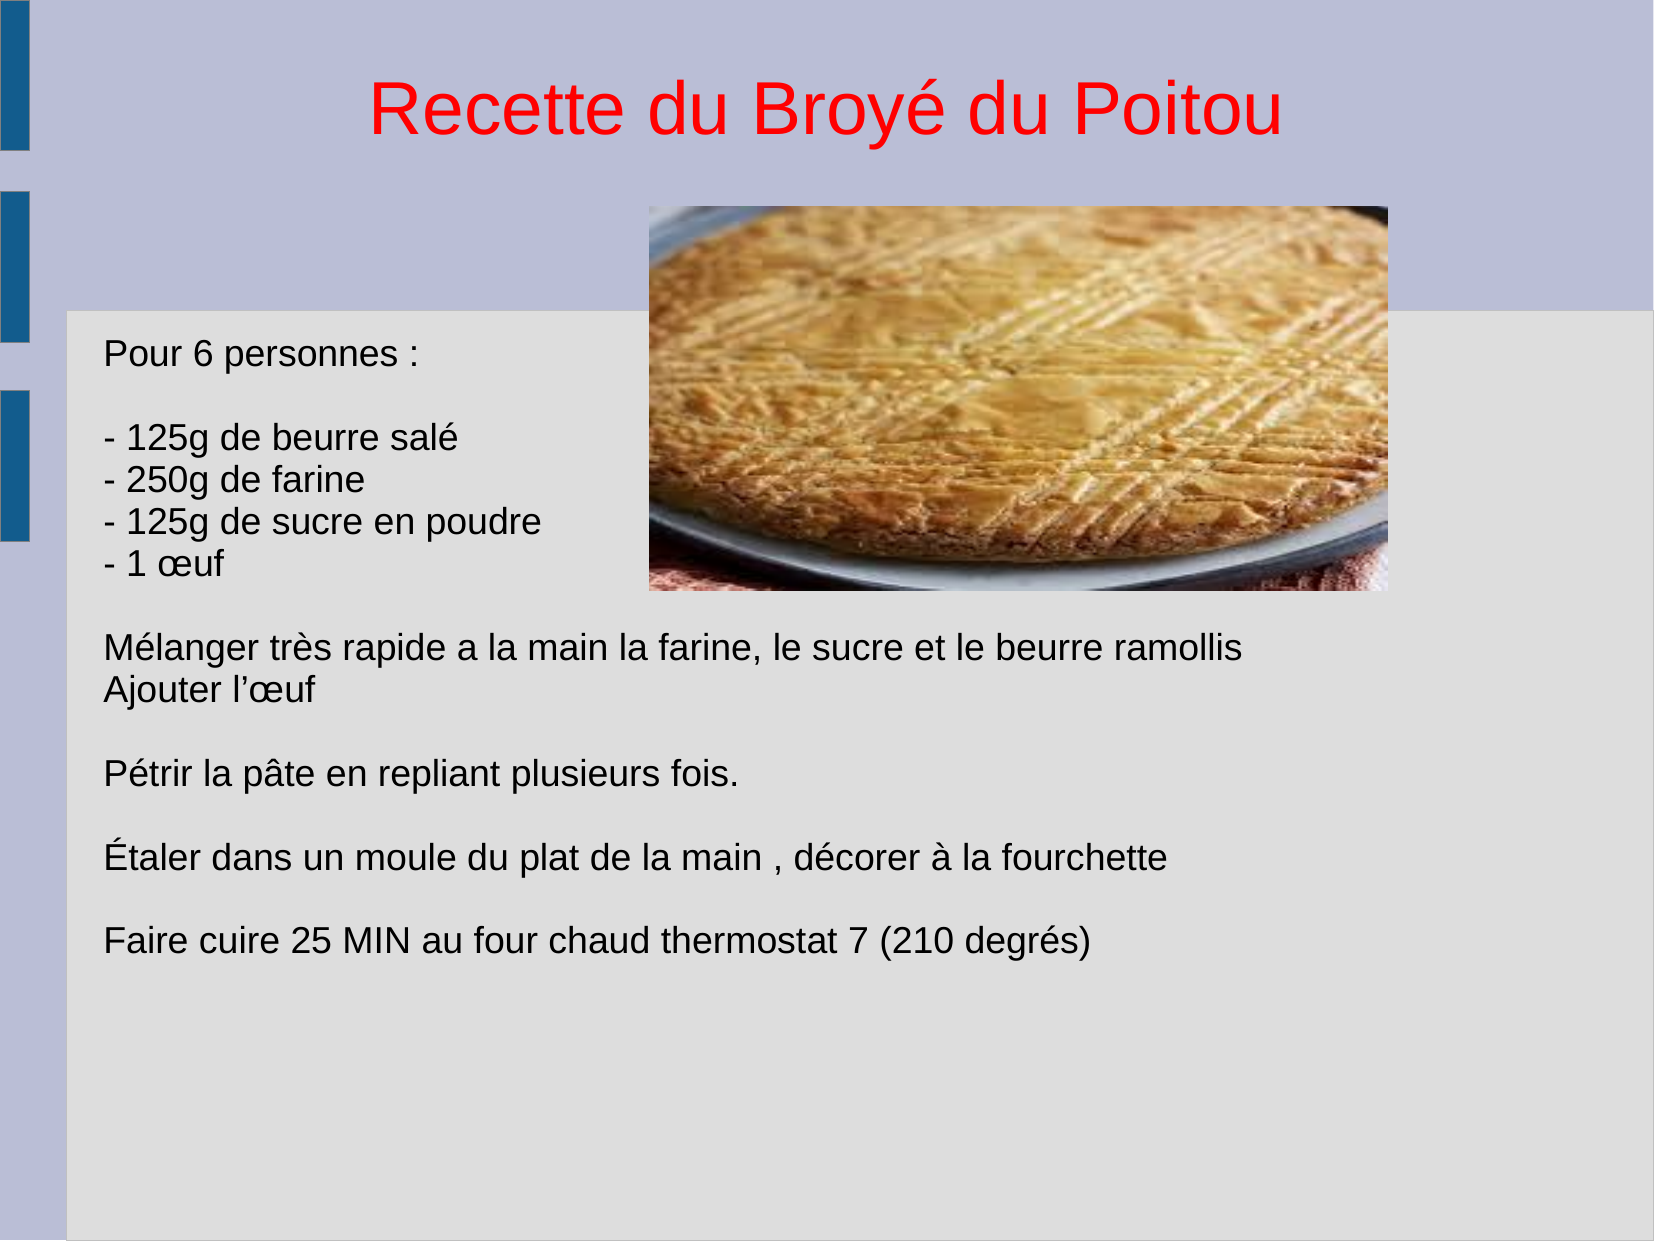

Recette du Broyé du Poitou
Pour 6 personnes :
- 125g de beurre salé
- 250g de farine
- 125g de sucre en poudre
- 1 œuf
Mélanger très rapide a la main la farine, le sucre et le beurre ramollis
Ajouter l’œuf
Pétrir la pâte en repliant plusieurs fois.
Étaler dans un moule du plat de la main , décorer à la fourchette
Faire cuire 25 MIN au four chaud thermostat 7 (210 degrés)